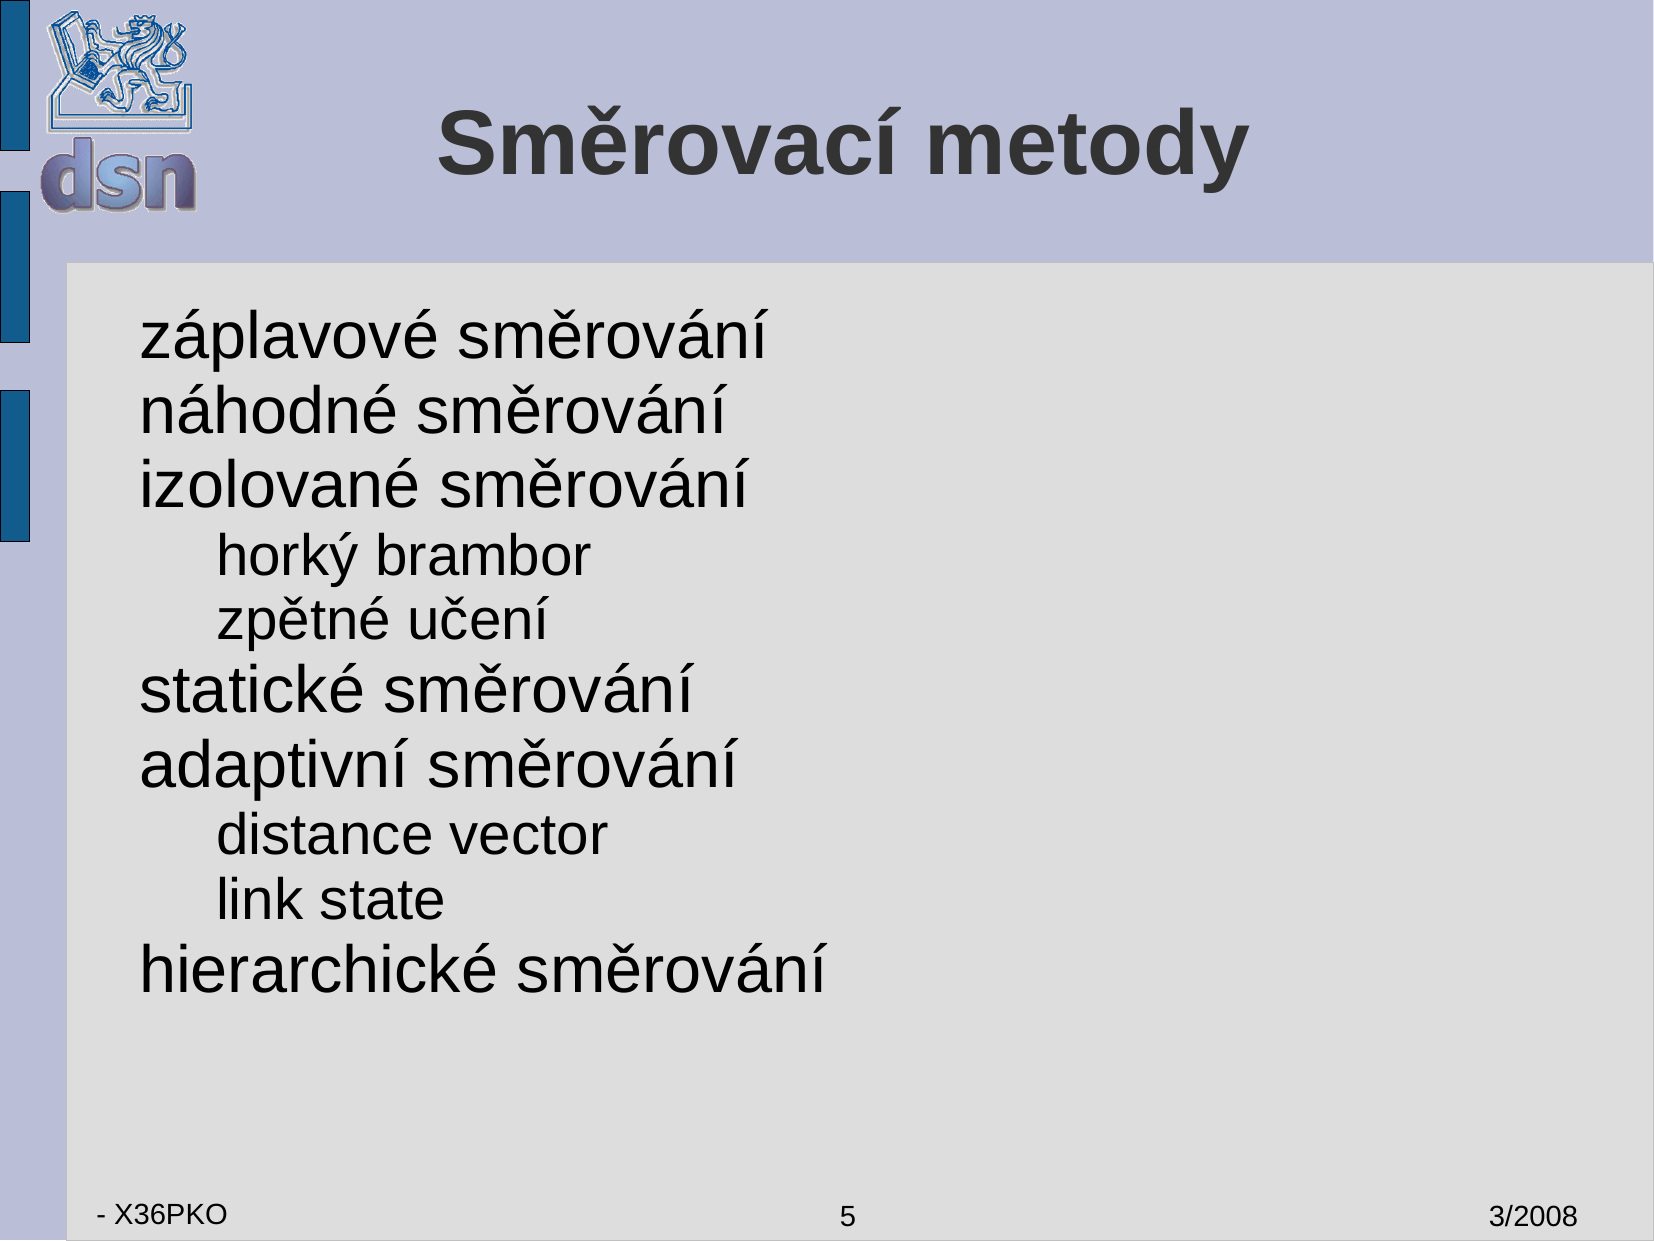

# Směrovací metody
záplavové směrování
náhodné směrování
izolované směrování
horký brambor
zpětné učení
statické směrování
adaptivní směrování
distance vector
link state
hierarchické směrování